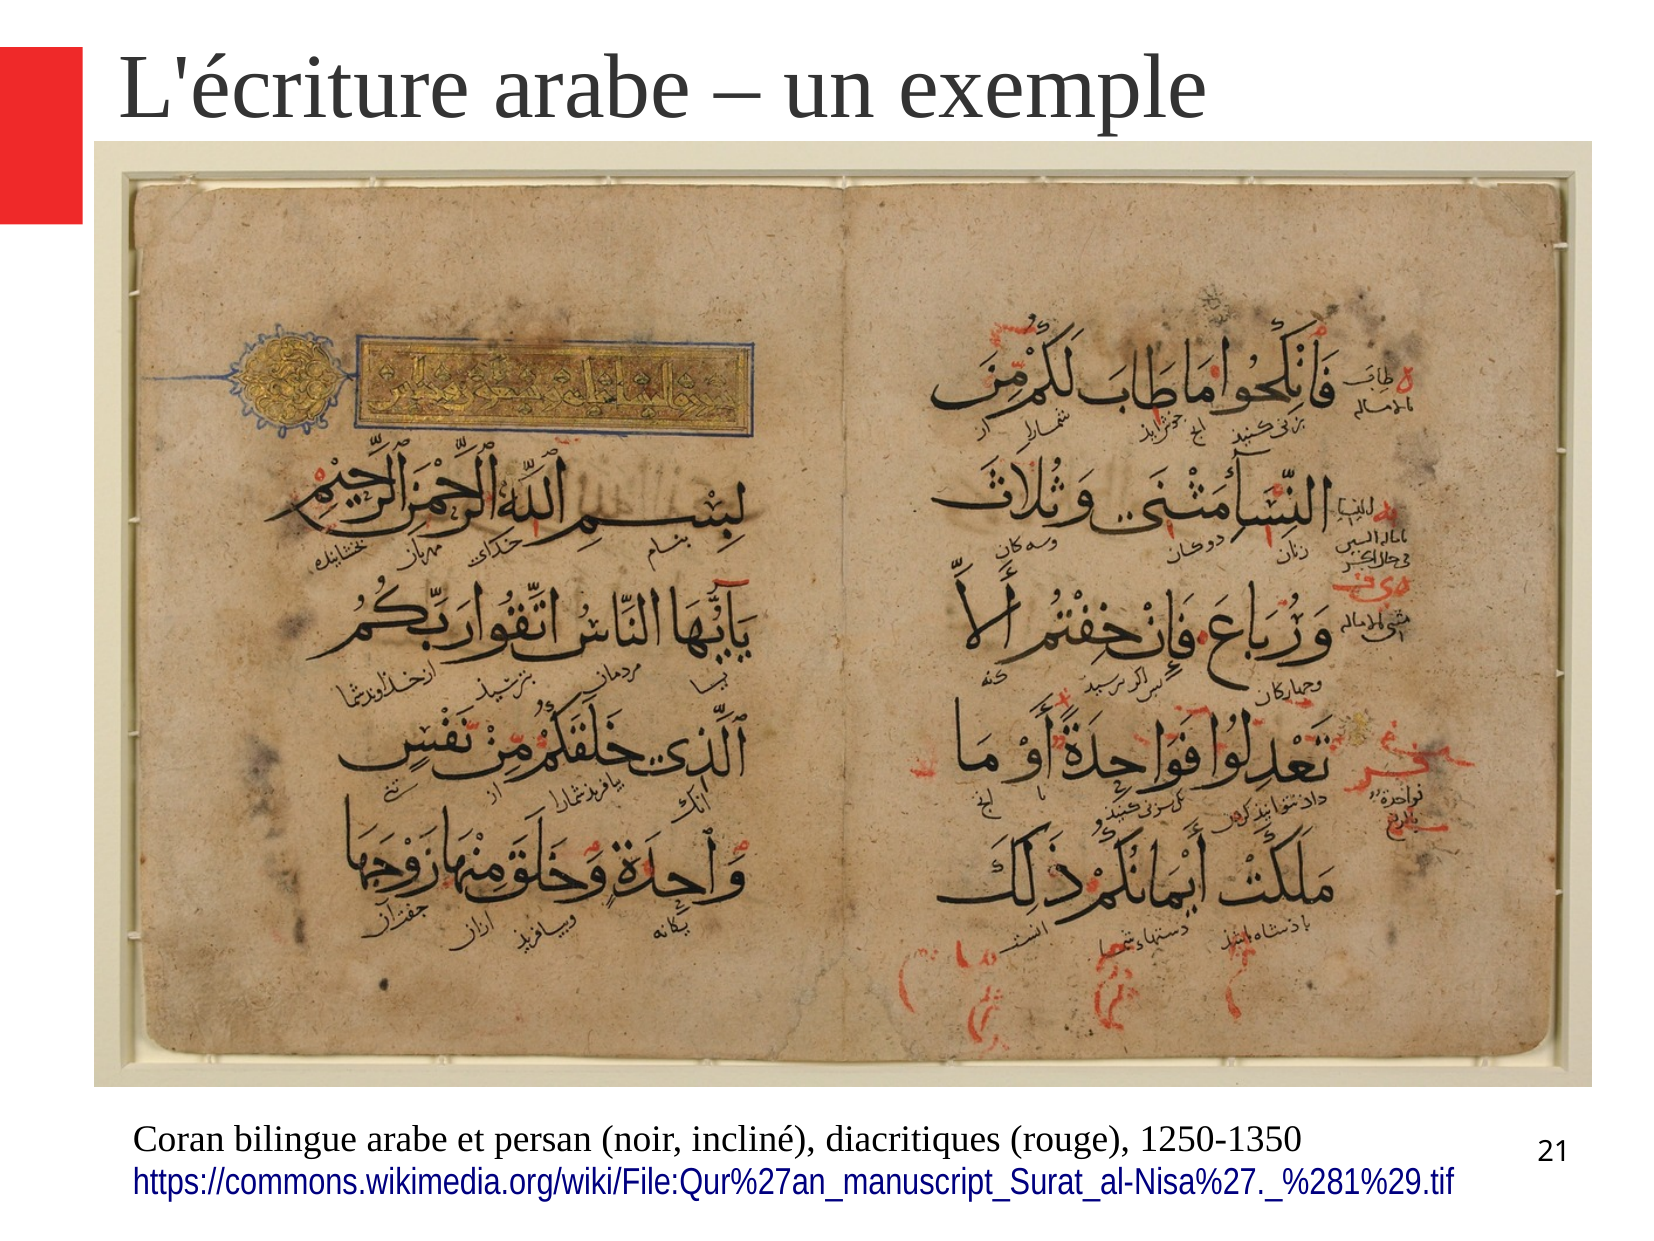

# L'écriture arabe – un exemple
Coran bilingue arabe et persan (noir, incliné), diacritiques (rouge), 1250-1350
https://commons.wikimedia.org/wiki/File:Qur%27an_manuscript_Surat_al-Nisa%27._%281%29.tif
21